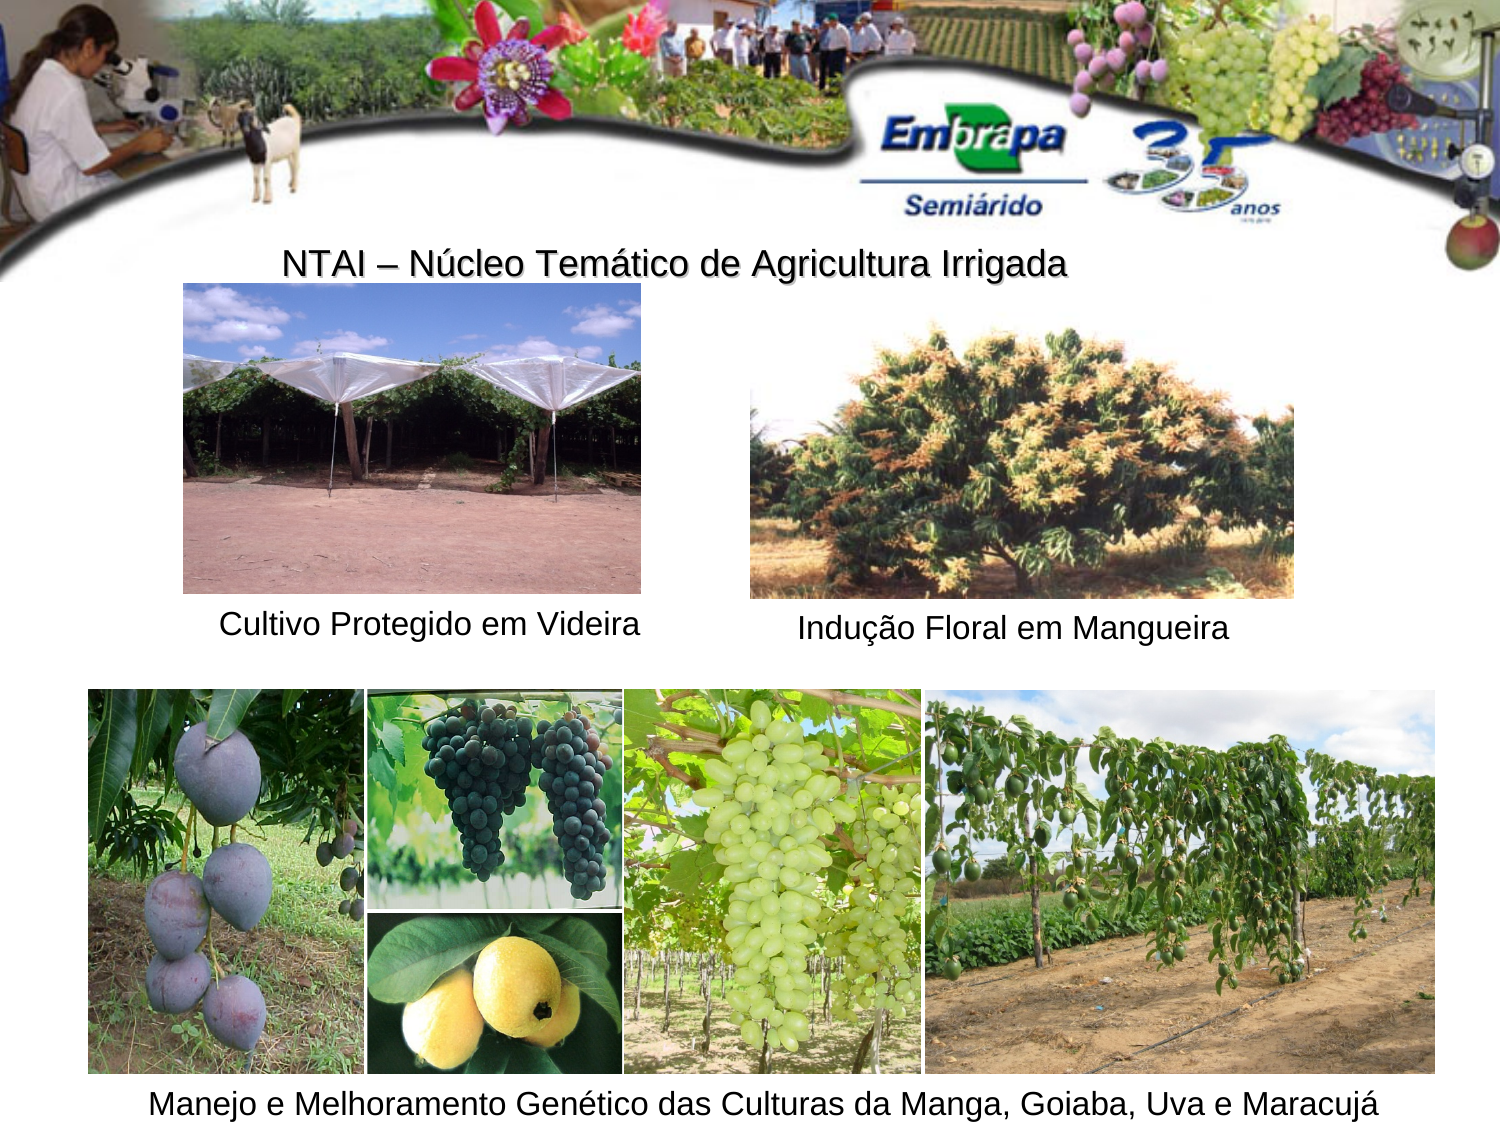

NTAI – Núcleo Temático de Agricultura Irrigada
Cultivo Protegido em Videira
Indução Floral em Mangueira
Manejo e Melhoramento Genético das Culturas da Manga, Goiaba, Uva e Maracujá